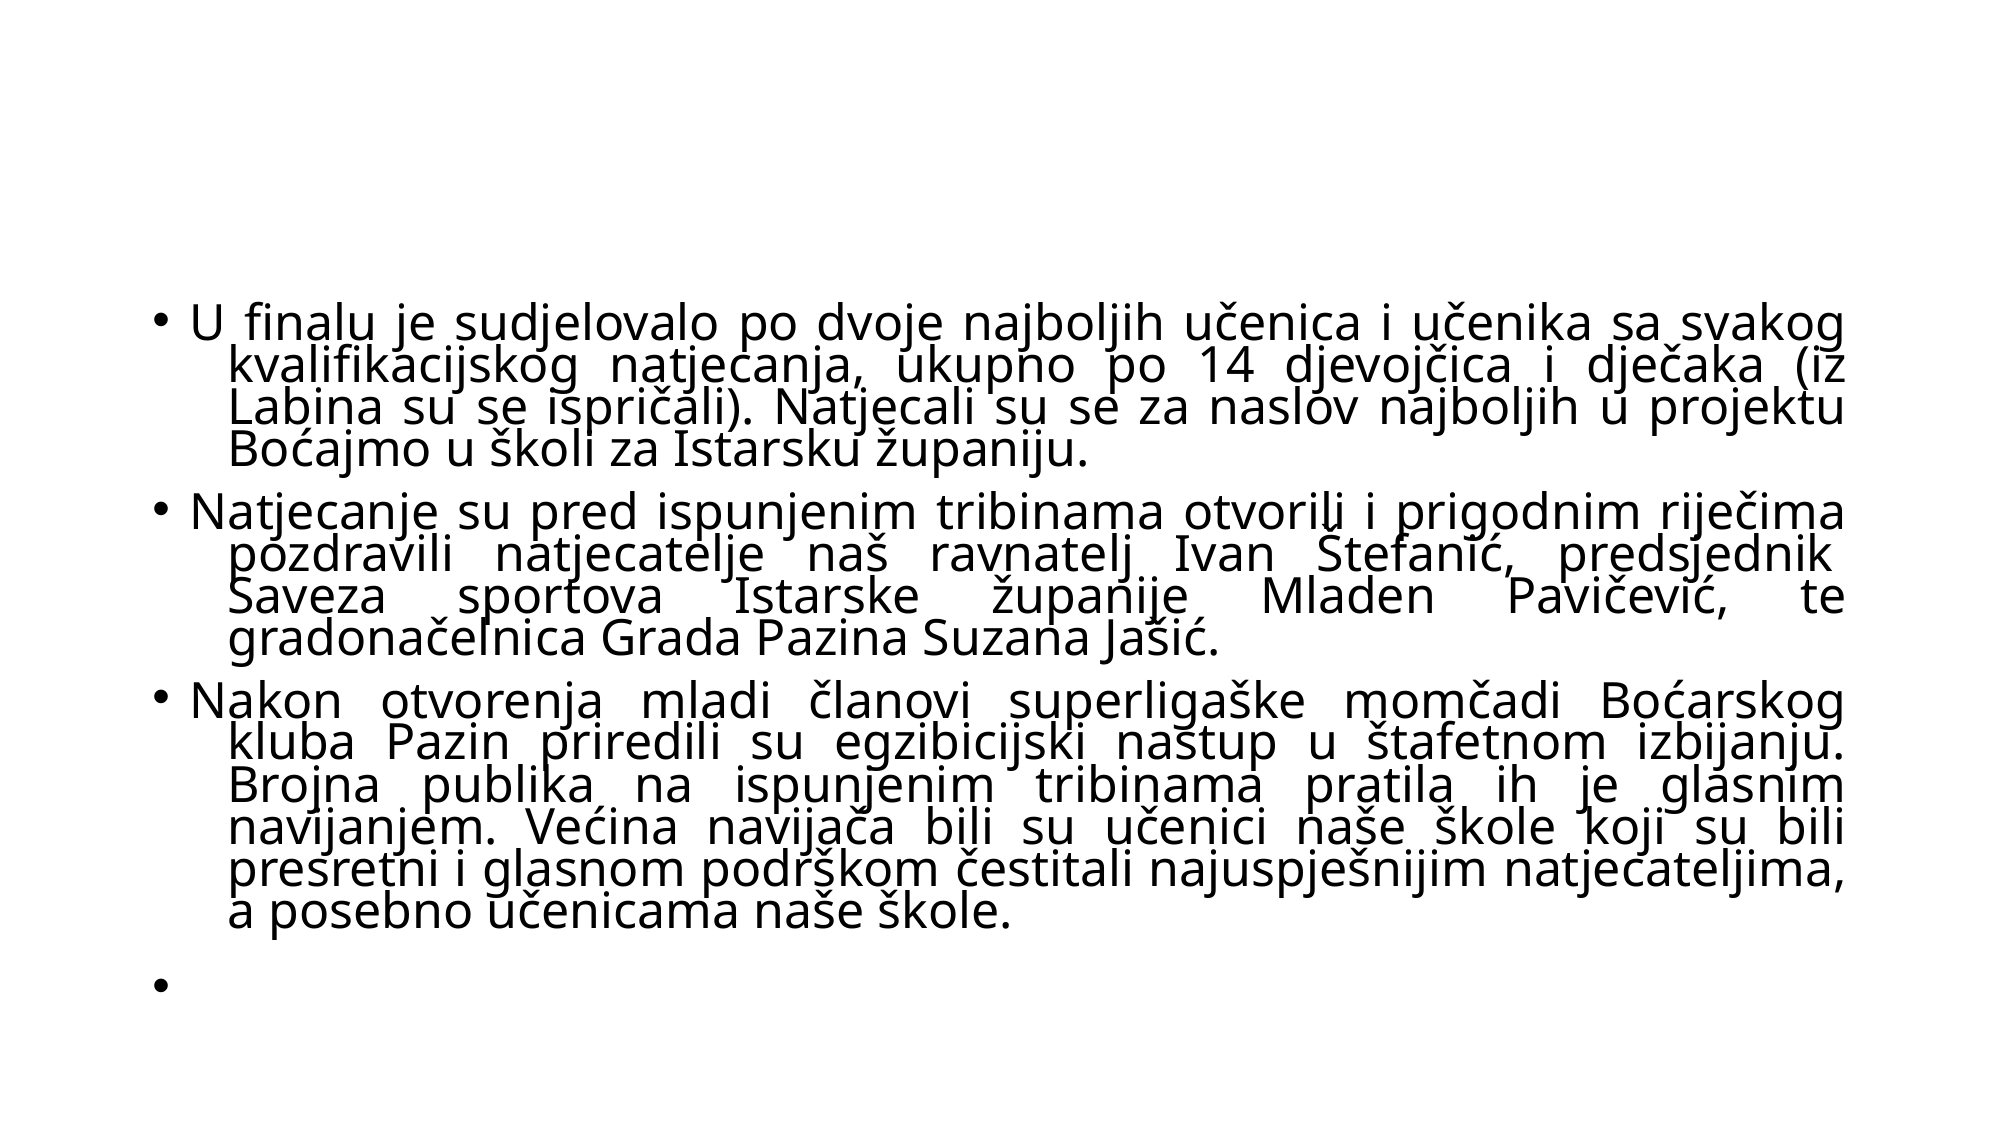

#
U finalu je sudjelovalo po dvoje najboljih učenica i učenika sa svakog kvalifikacijskog natjecanja, ukupno po 14 djevojčica i dječaka (iz Labina su se ispričali). Natjecali su se za naslov najboljih u projektu Boćajmo u školi za Istarsku županiju.
Natjecanje su pred ispunjenim tribinama otvorili i prigodnim riječima pozdravili natjecatelje naš ravnatelj Ivan Štefanić, predsjednik  Saveza sportova Istarske županije Mladen Pavičević, te gradonačelnica Grada Pazina Suzana Jašić.
Nakon otvorenja mladi članovi superligaške momčadi Boćarskog kluba Pazin priredili su egzibicijski nastup u štafetnom izbijanju. Brojna publika na ispunjenim tribinama pratila ih je glasnim navijanjem. Većina navijača bili su učenici naše škole koji su bili presretni i glasnom podrškom čestitali najuspješnijim natjecateljima, a posebno učenicama naše škole.